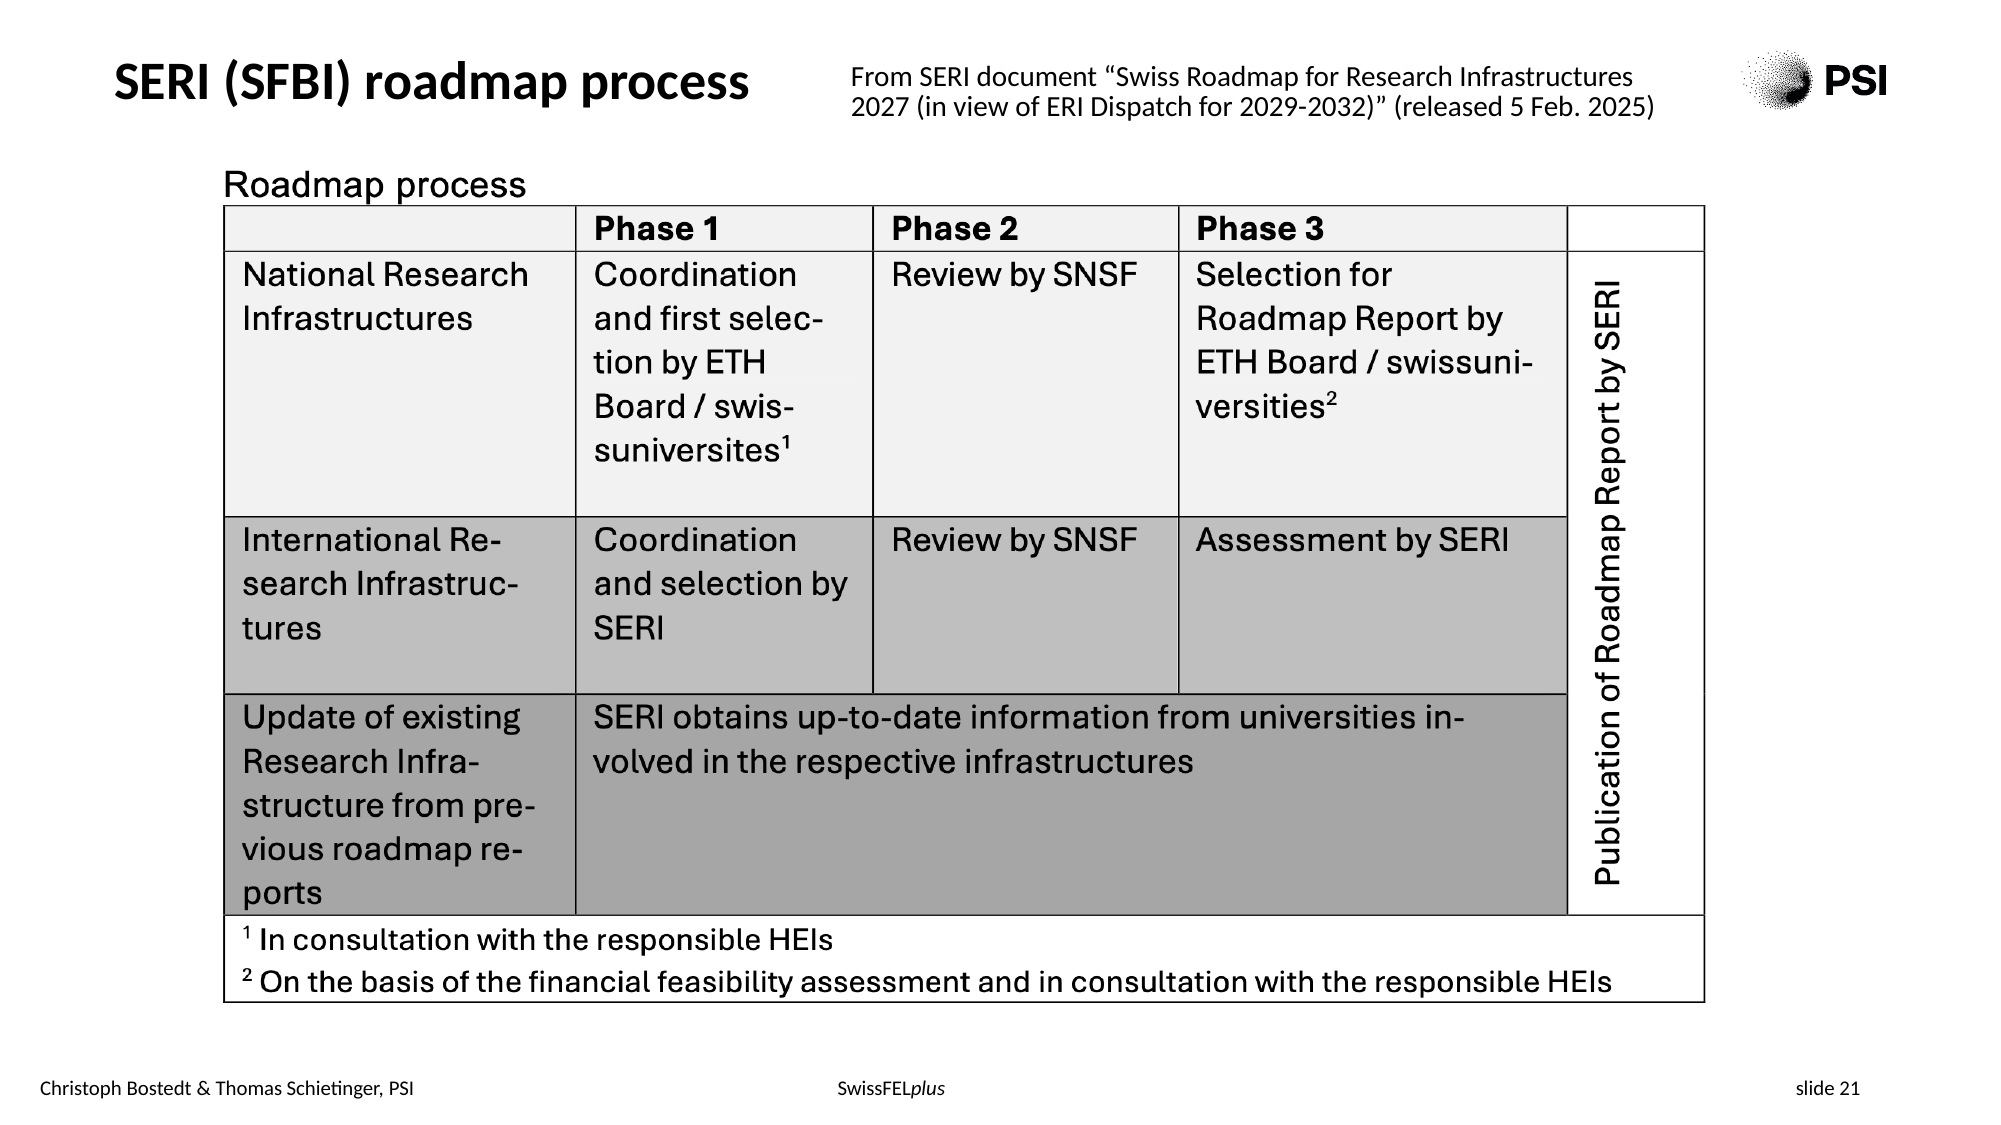

# SERI (SFBI) roadmap process
From SERI document “Swiss Roadmap for Research Infrastructures 2027 (in view of ERI Dispatch for 2029-2032)” (released 5 Feb. 2025)
PSI Center for Accelerator Science and Engineering
21